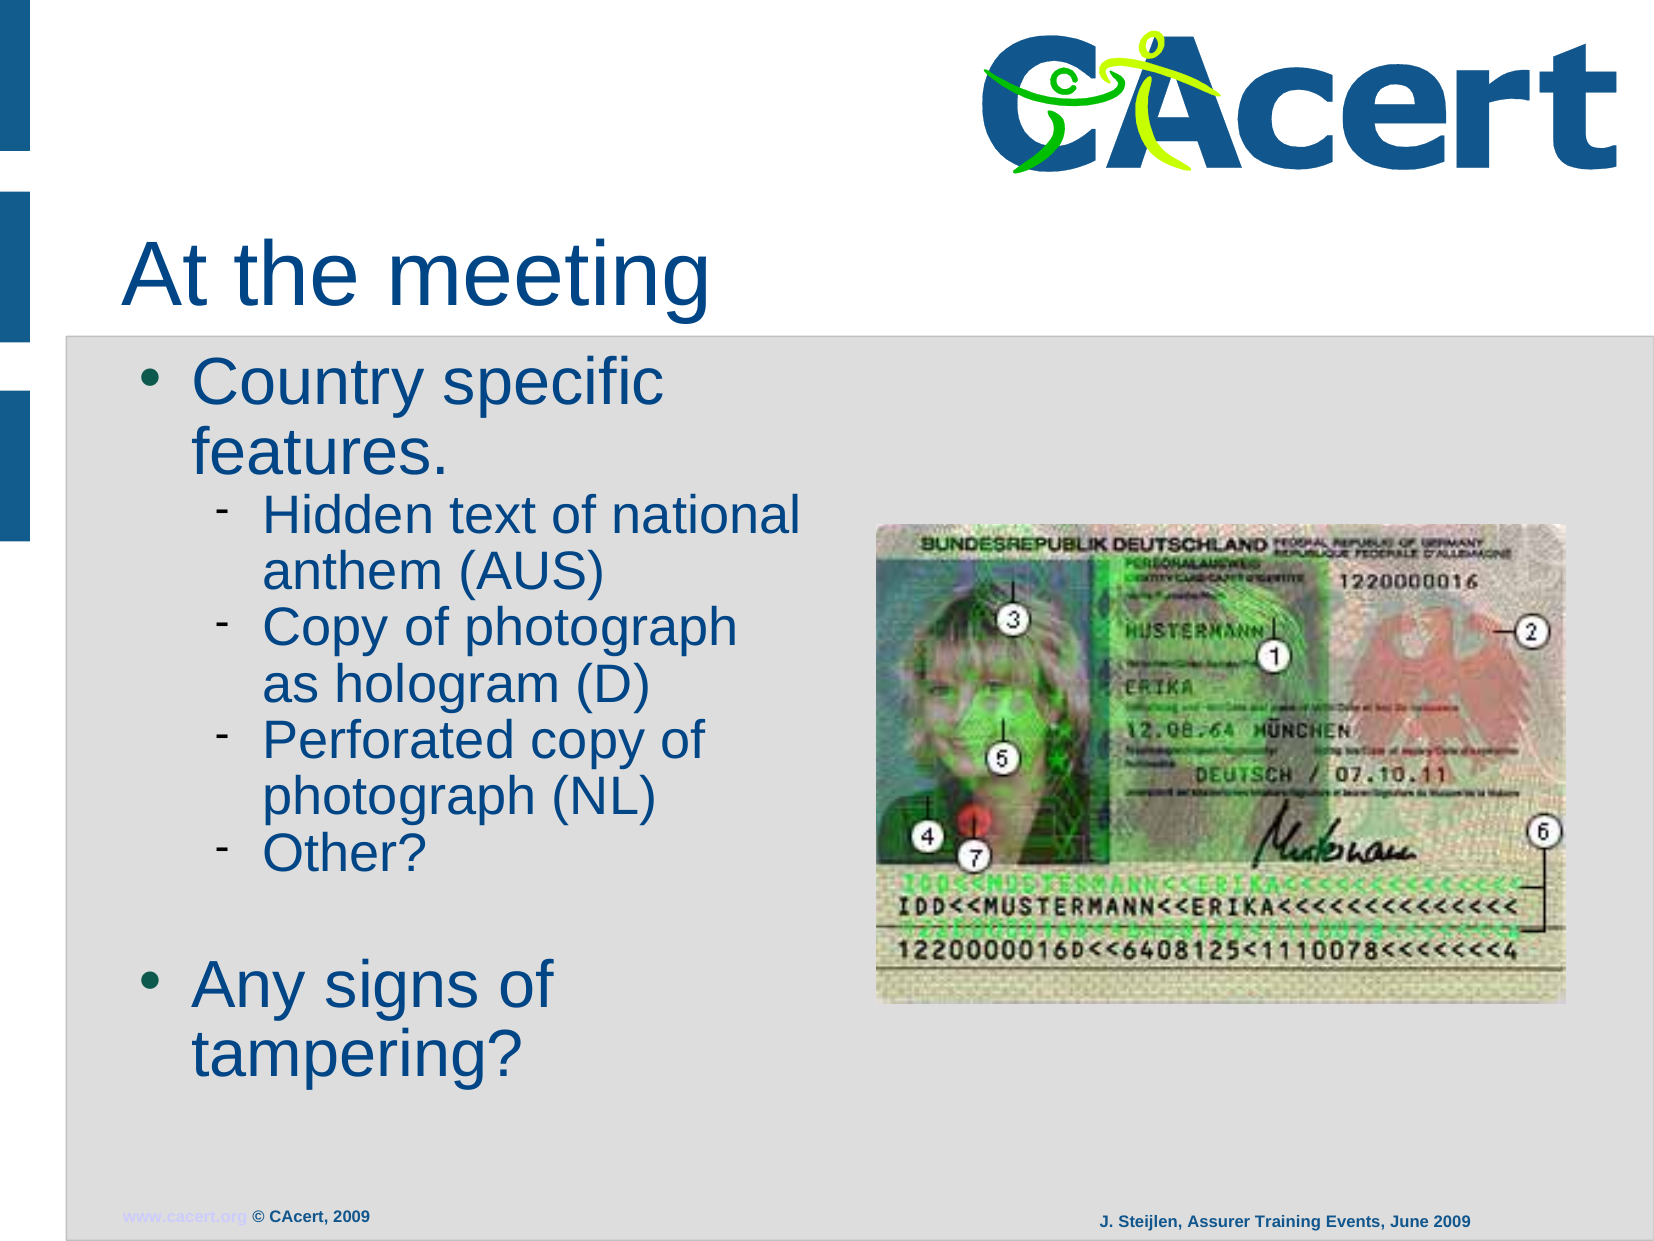

# At the meeting
Country specific features.
Hidden text of national anthem (AUS)
Copy of photograph as hologram (D)
Perforated copy of photograph (NL)
Other?
Any signs of tampering?